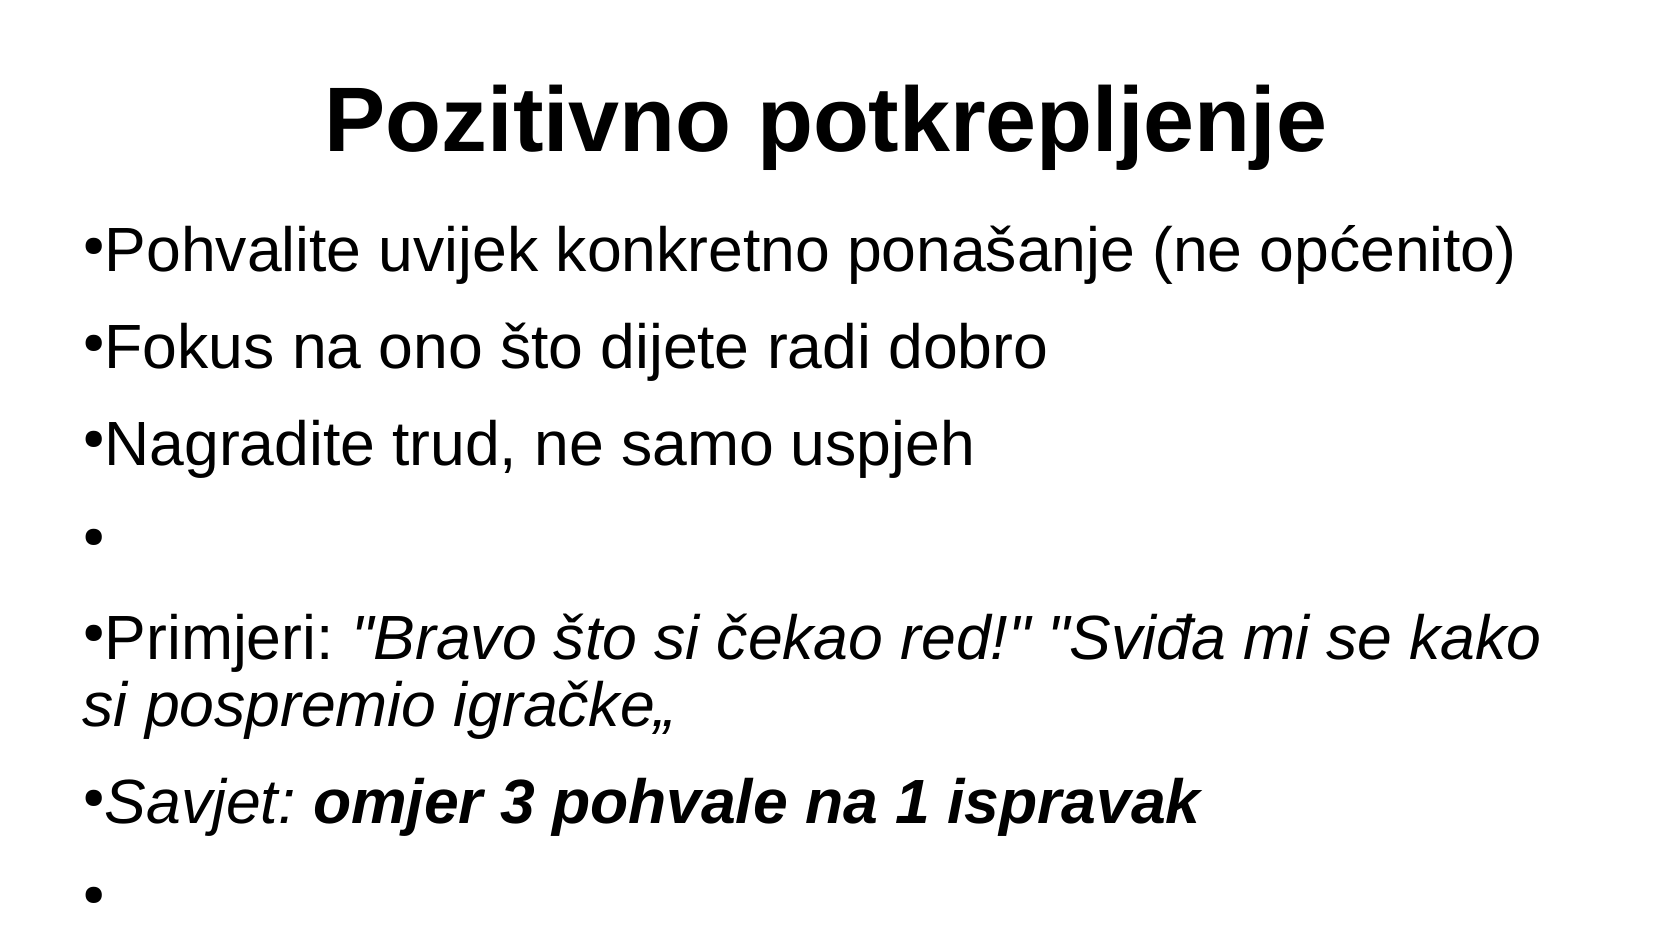

# Pozitivno potkrepljenje
Pohvalite uvijek konkretno ponašanje (ne općenito)
Fokus na ono što dijete radi dobro
Nagradite trud, ne samo uspjeh
Primjeri: "Bravo što si čekao red!" "Sviđa mi se kako si pospremio igračke„
Savjet: omjer 3 pohvale na 1 ispravak